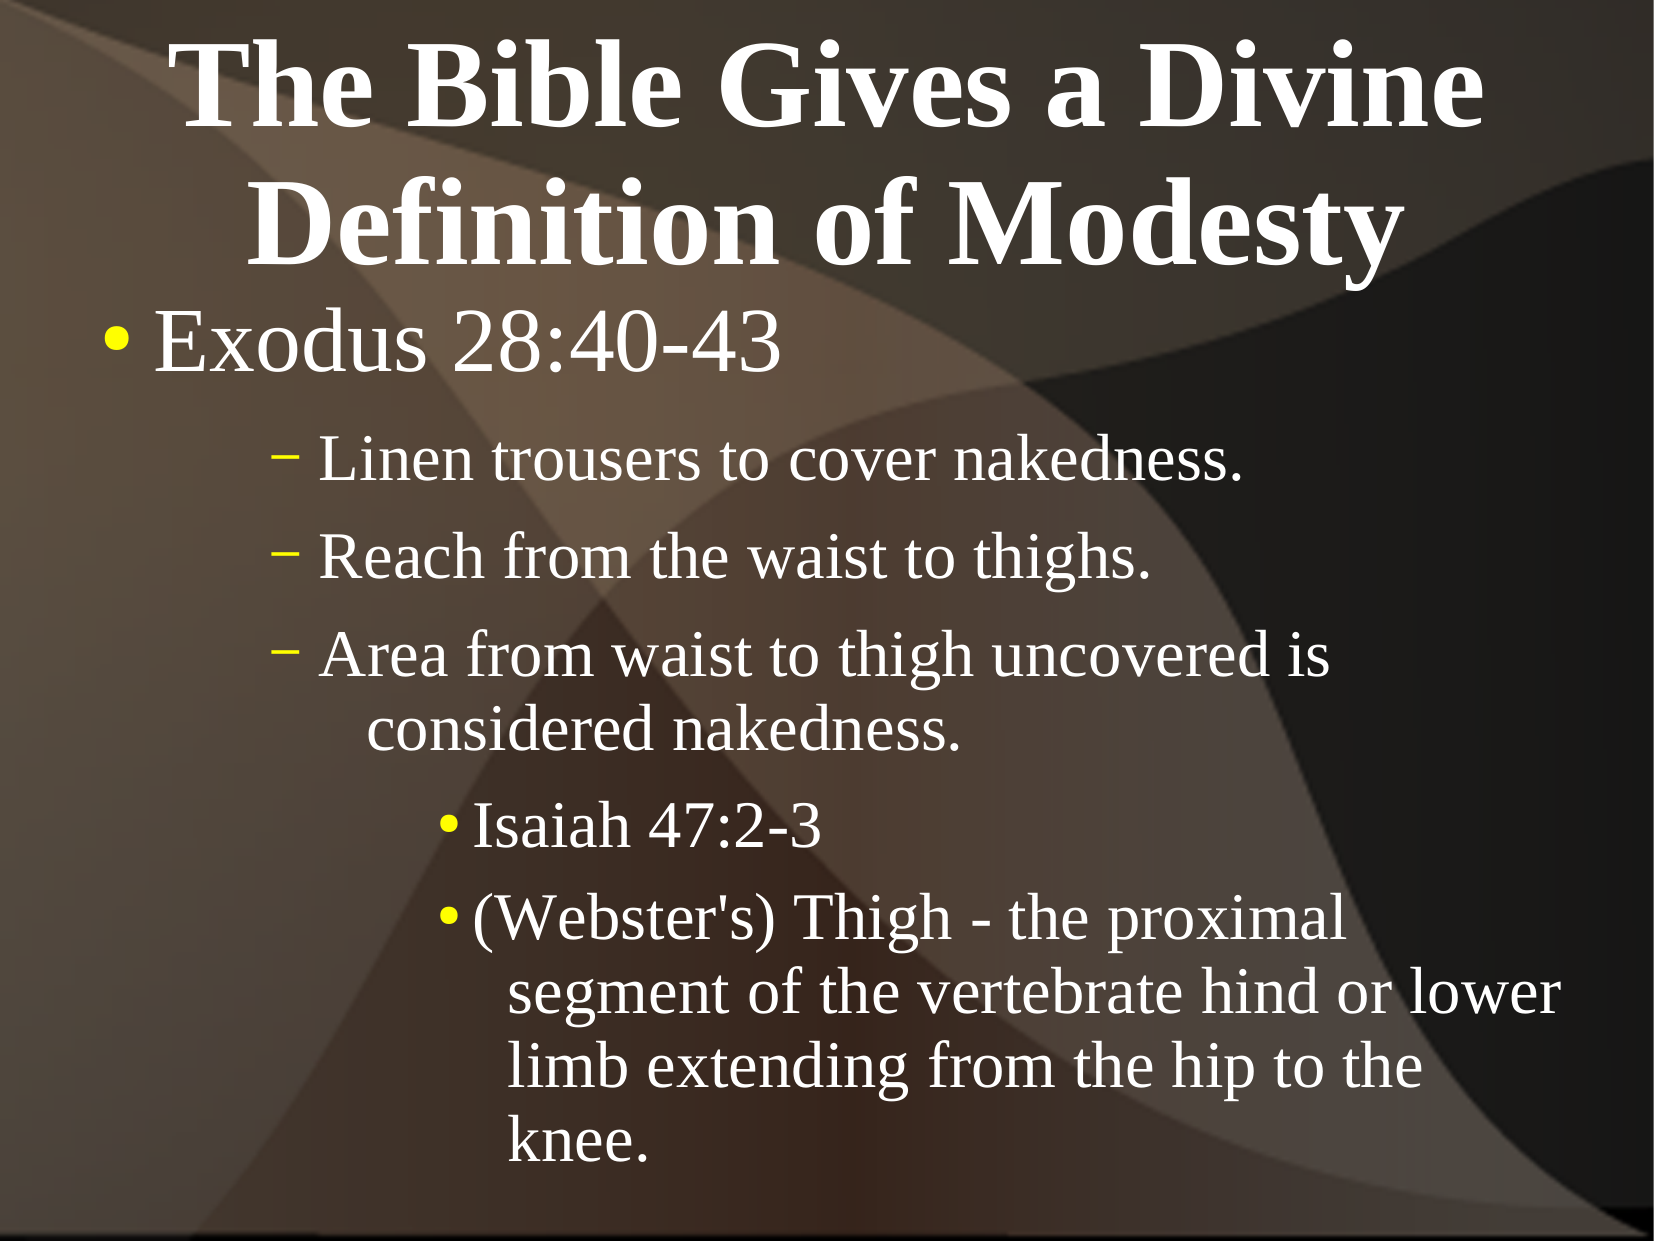

# The Bible Gives a Divine Definition of Modesty
Exodus 28:40-43
Linen trousers to cover nakedness.
Reach from the waist to thighs.
Area from waist to thigh uncovered is considered nakedness.
Isaiah 47:2-3
(Webster's) Thigh - the proximal segment of the vertebrate hind or lower limb extending from the hip to the knee.